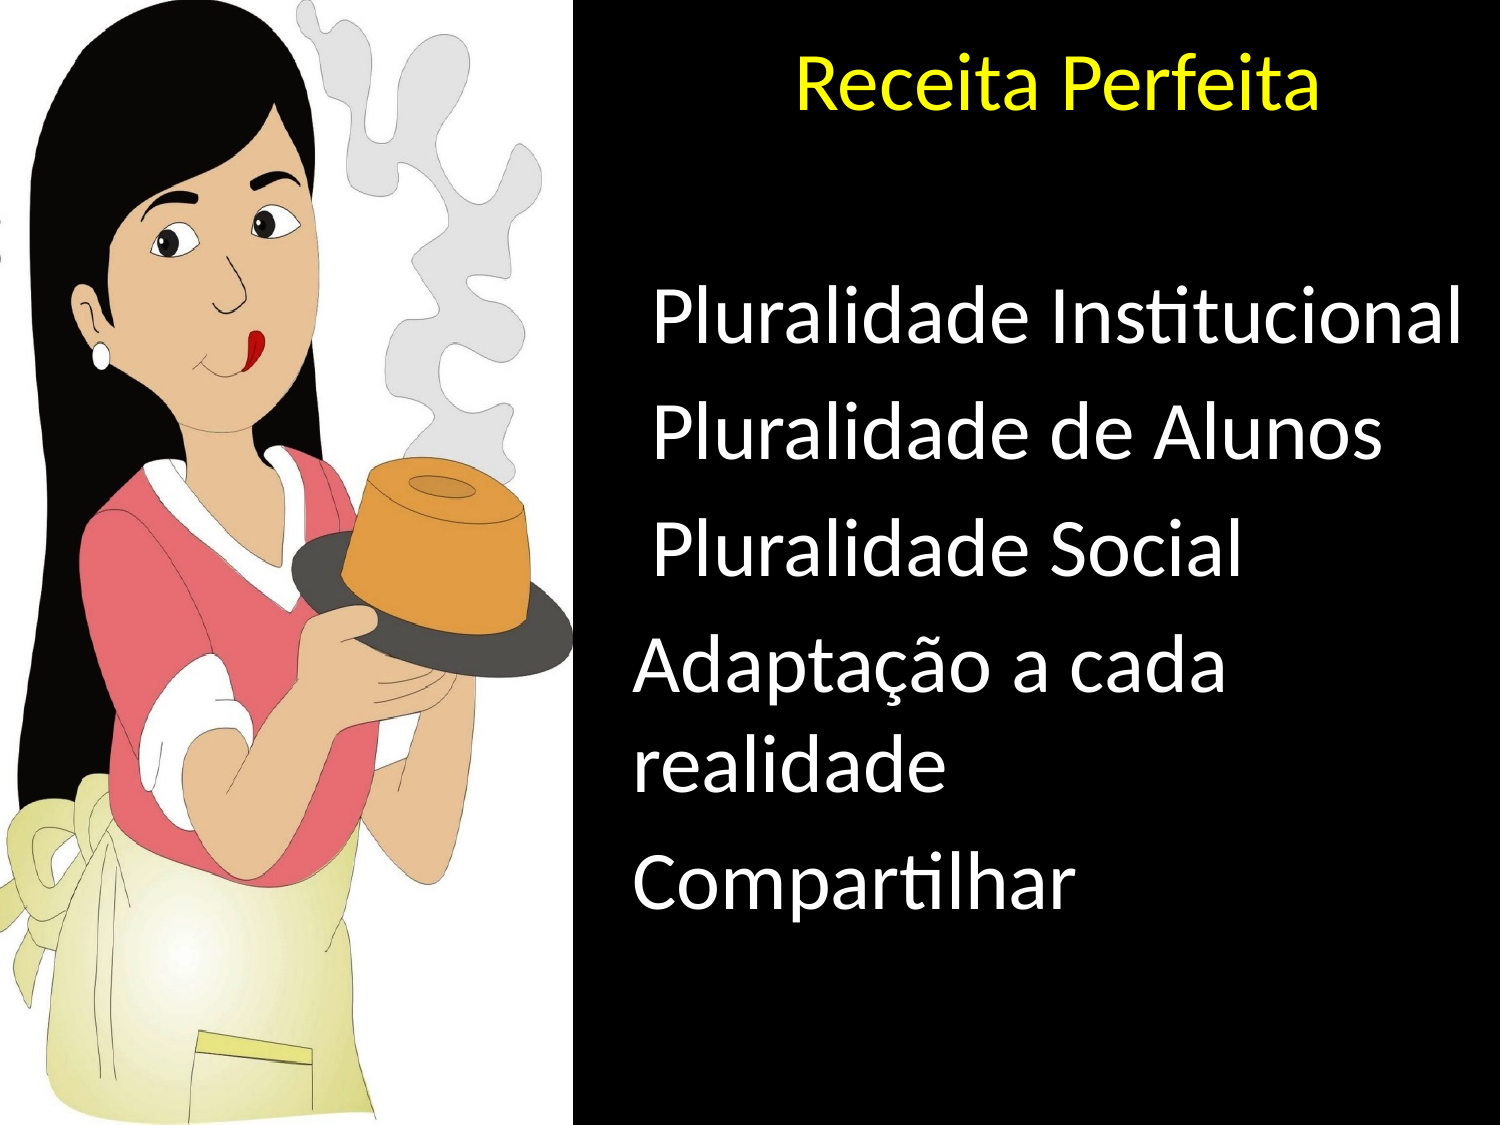

# Receita Perfeita
 Pluralidade Institucional
 Pluralidade de Alunos
 Pluralidade Social
Adaptação a cada realidade
Compartilhar